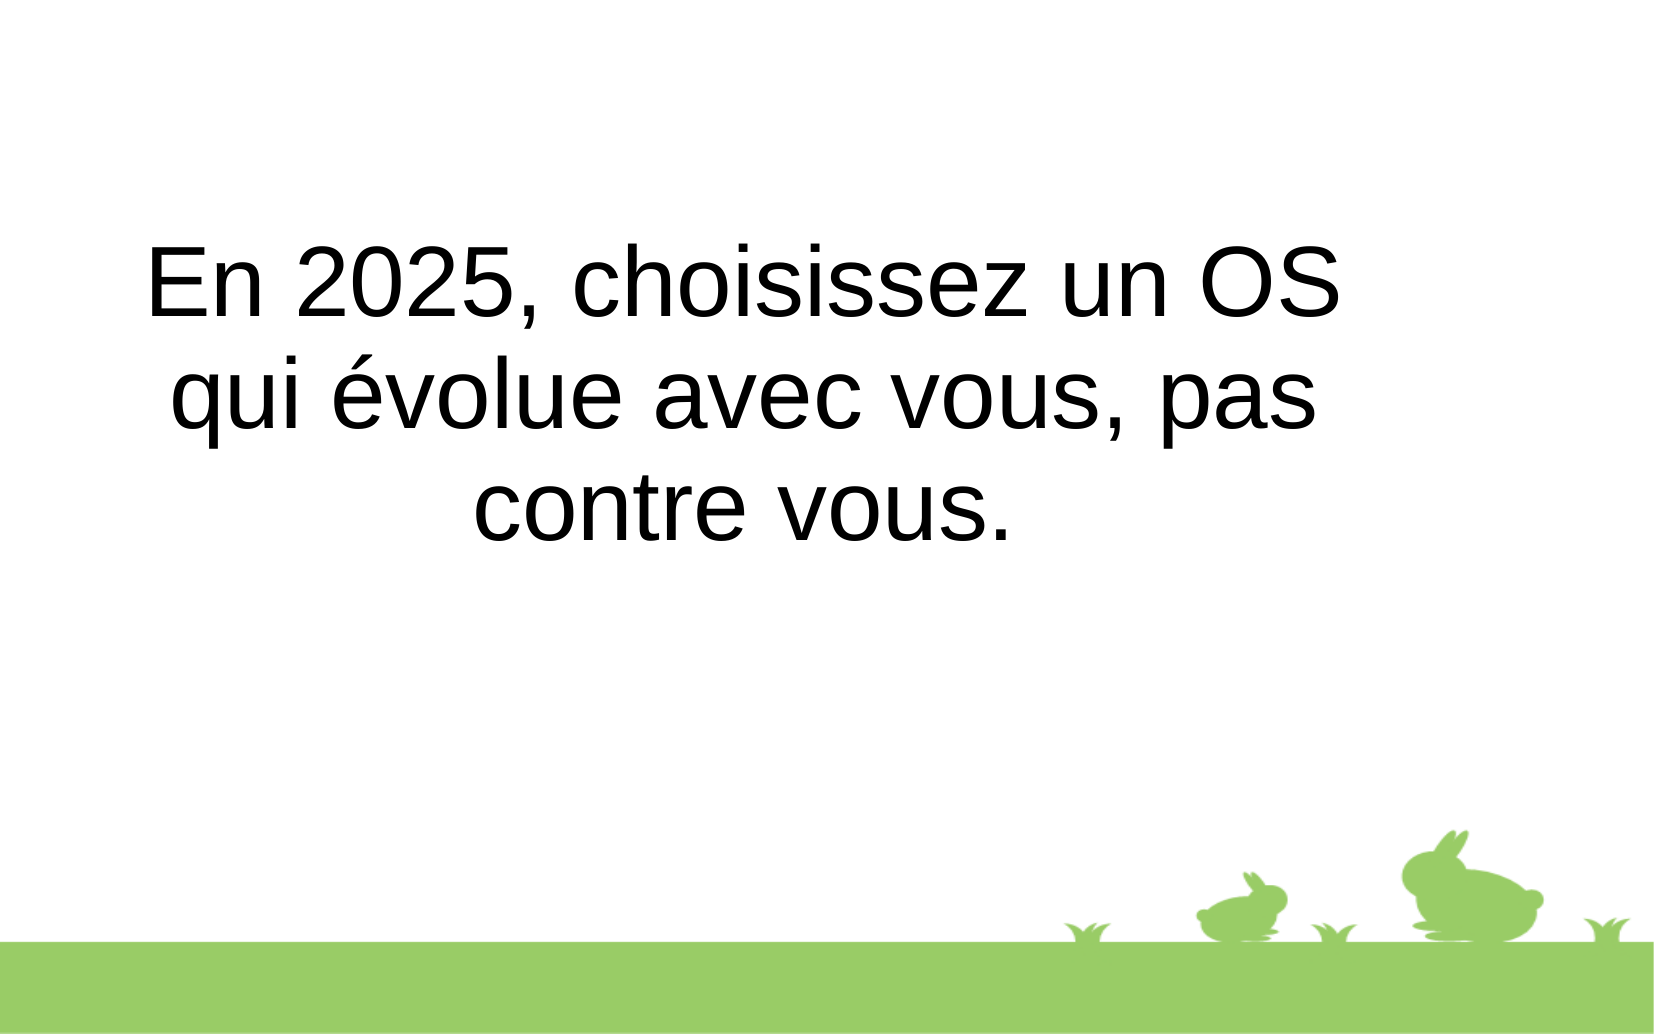

En 2025, choisissez un OS qui évolue avec vous, pas contre vous.